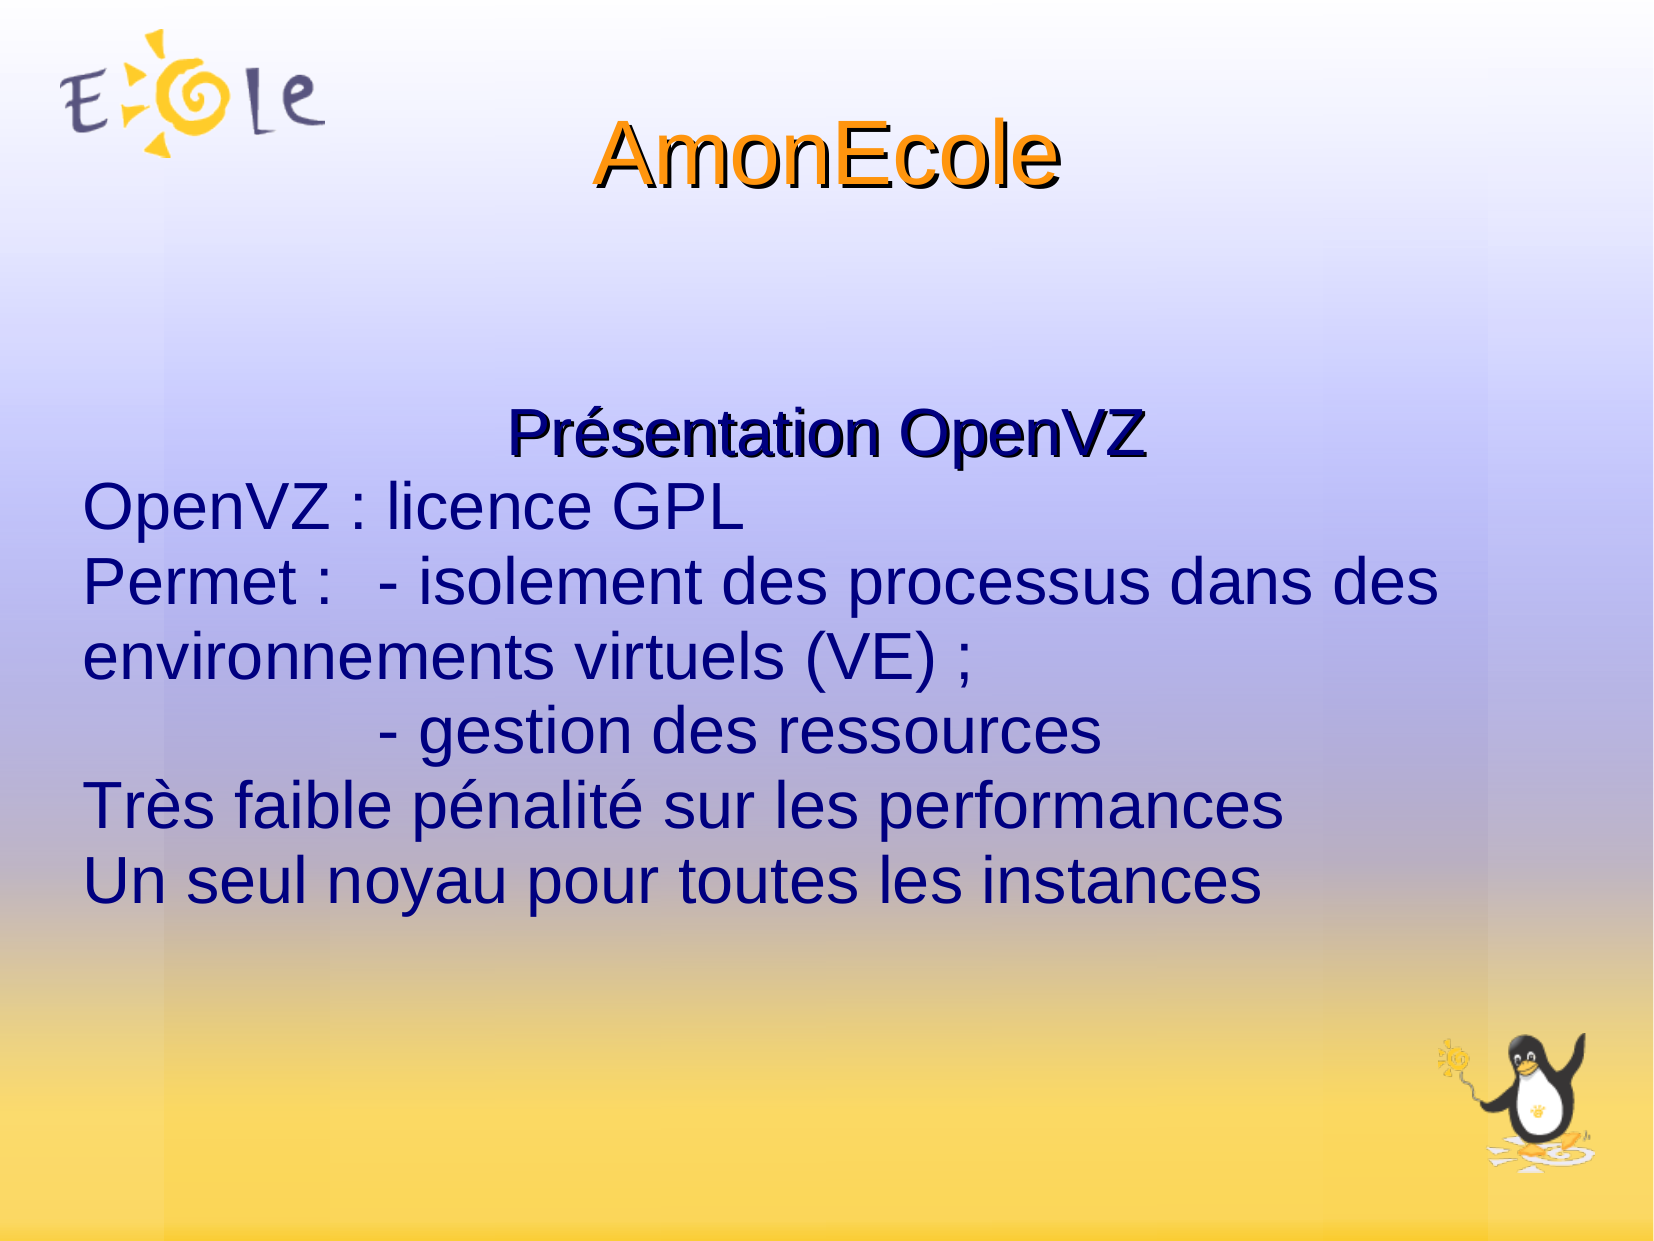

# AmonEcole
Présentation OpenVZ
OpenVZ : licence GPL
Permet : 	- isolement des processus dans des environnements virtuels (VE) ;
				- gestion des ressources
Très faible pénalité sur les performances
Un seul noyau pour toutes les instances